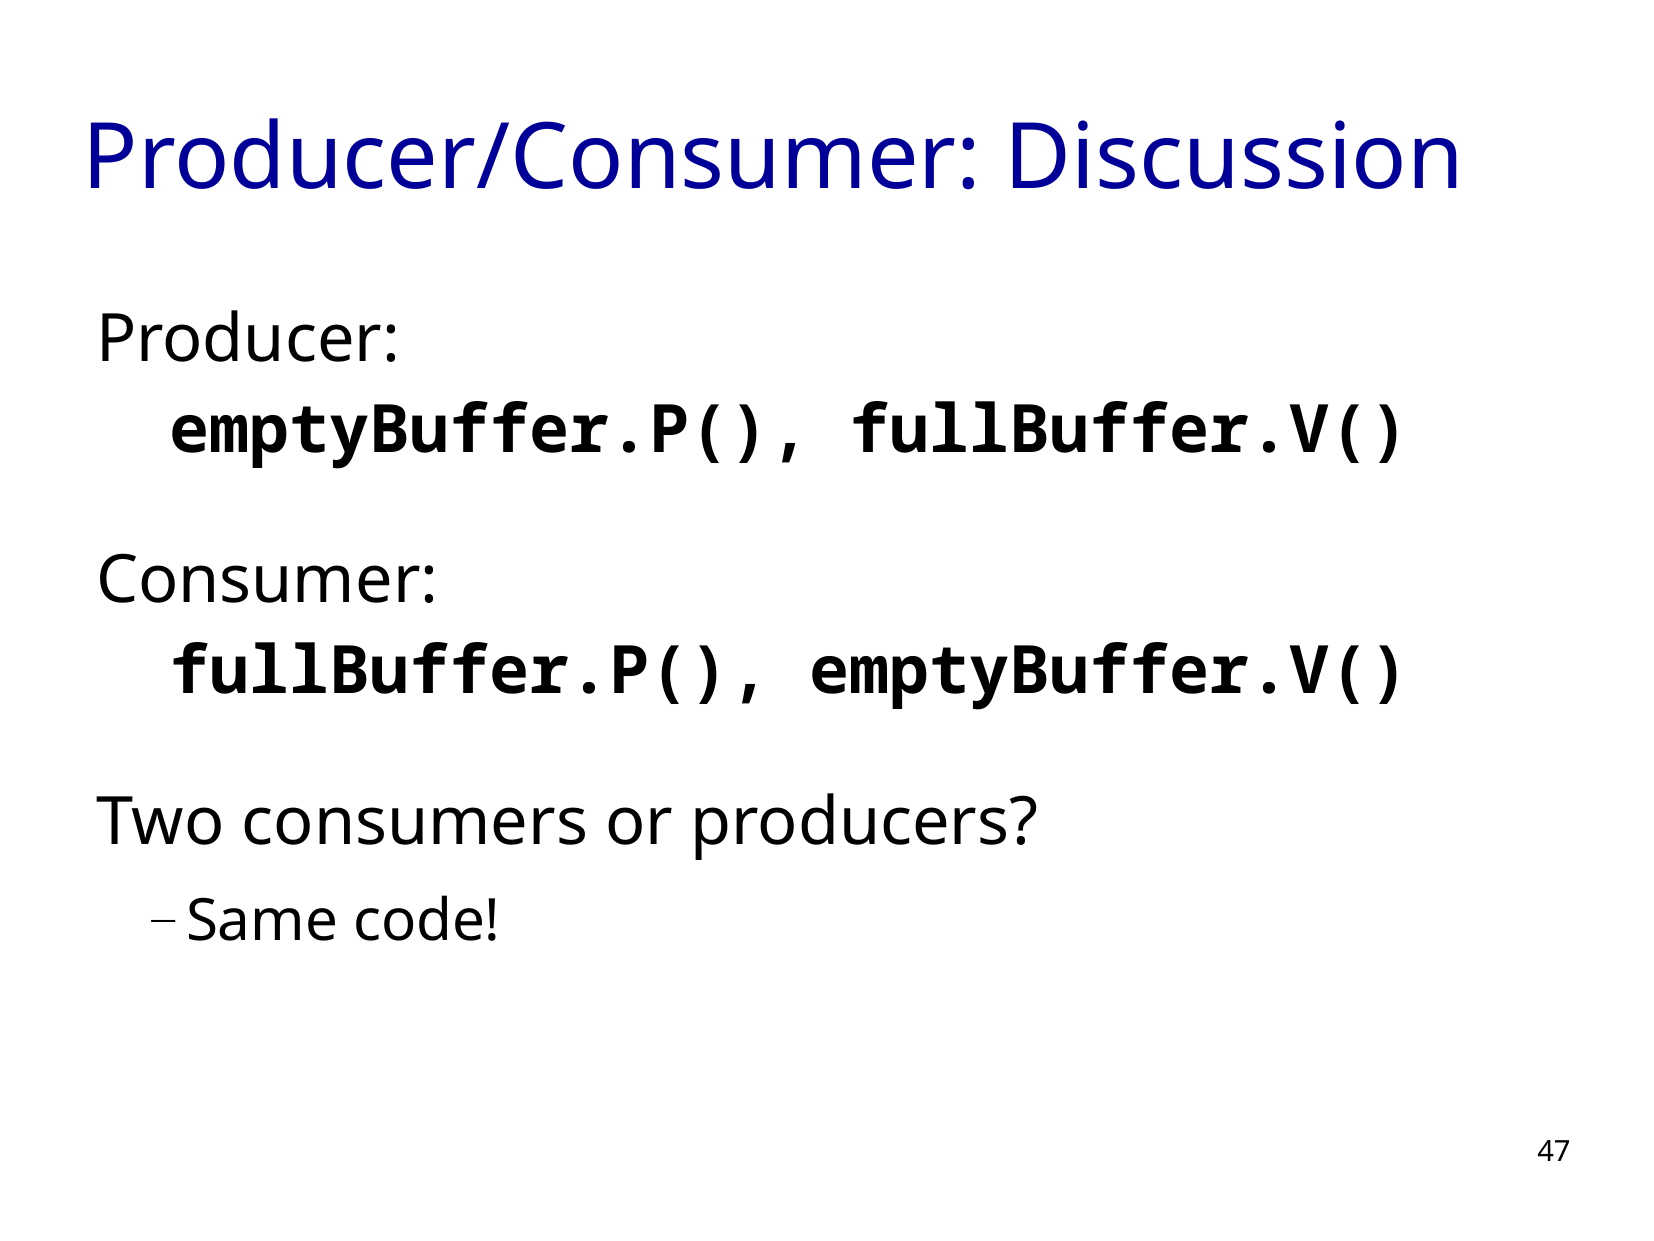

# Producer/Consumer: Discussion
Producer:
	emptyBuffer.P(), fullBuffer.V()
Consumer:
	fullBuffer.P(), emptyBuffer.V()
Two consumers or producers?
Same code!
47